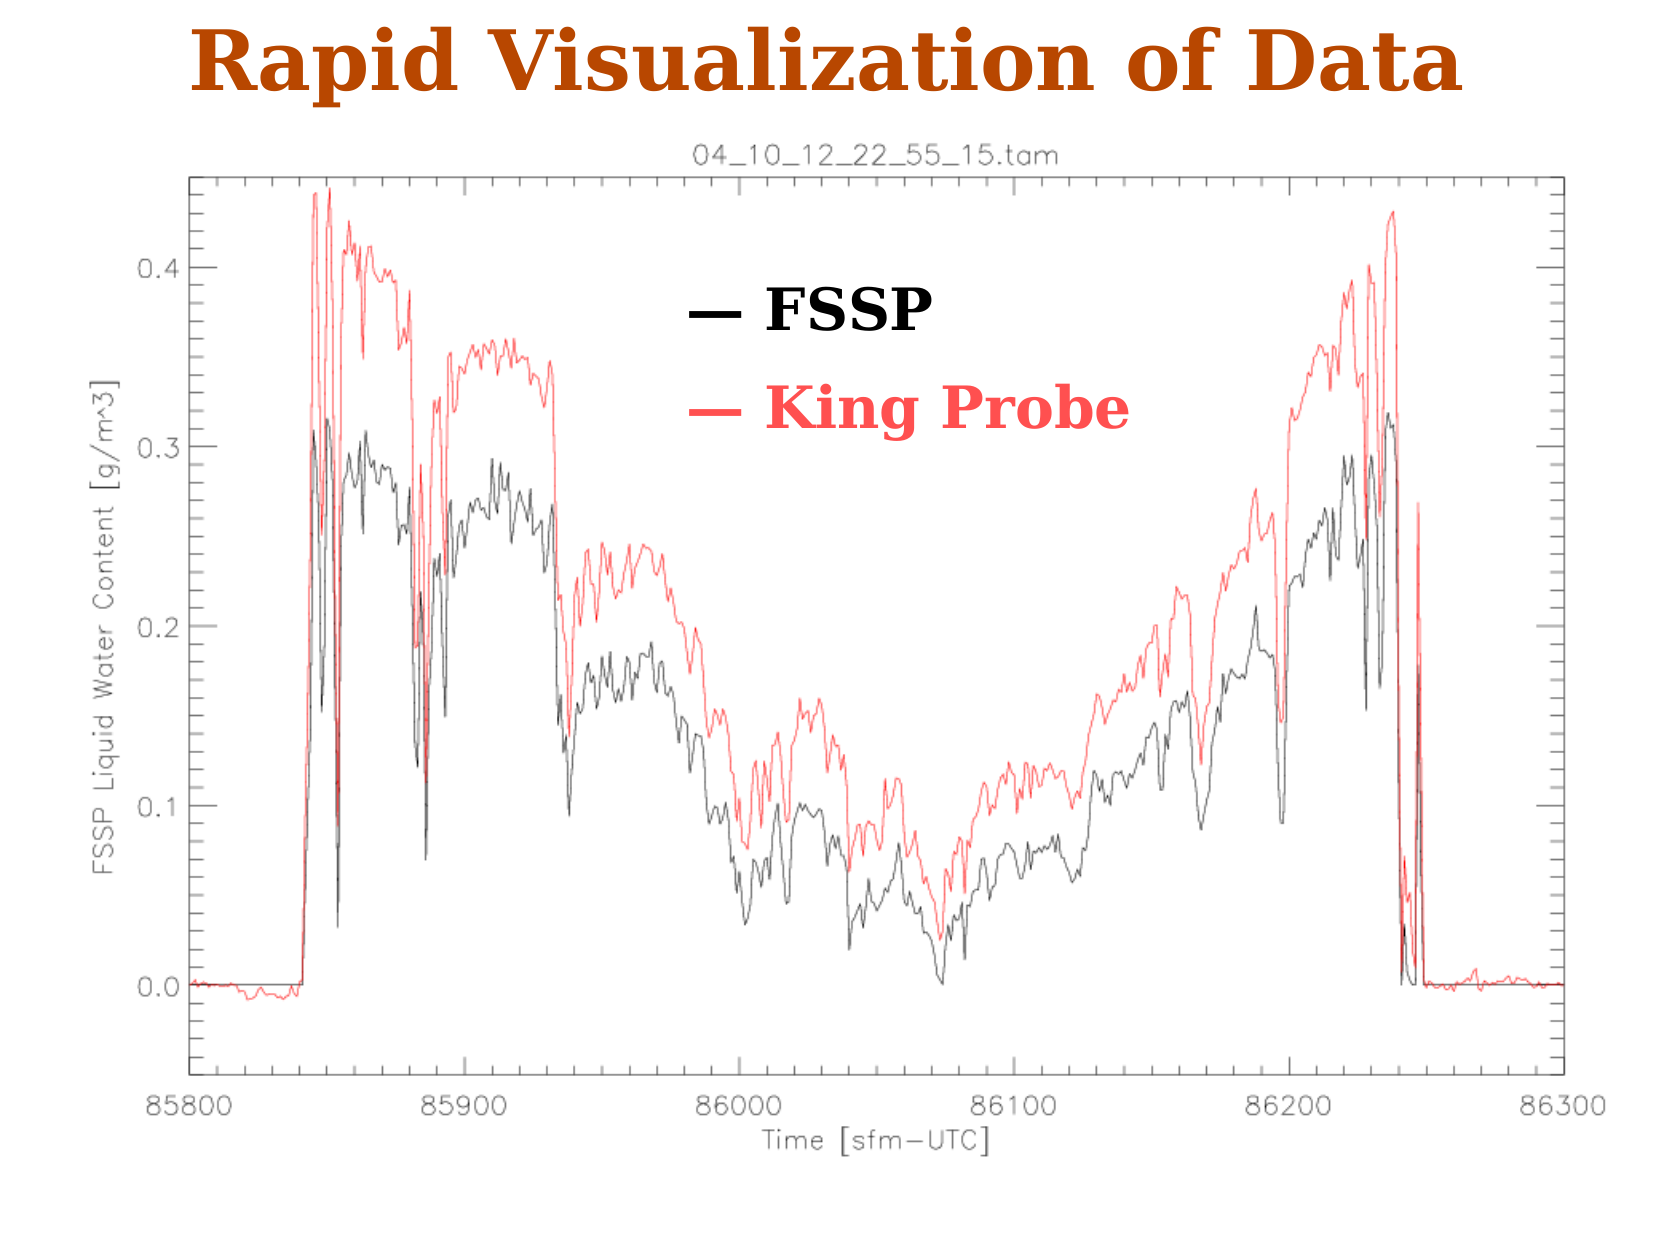

Rapid Visualization of Data
— FSSP
— King Probe